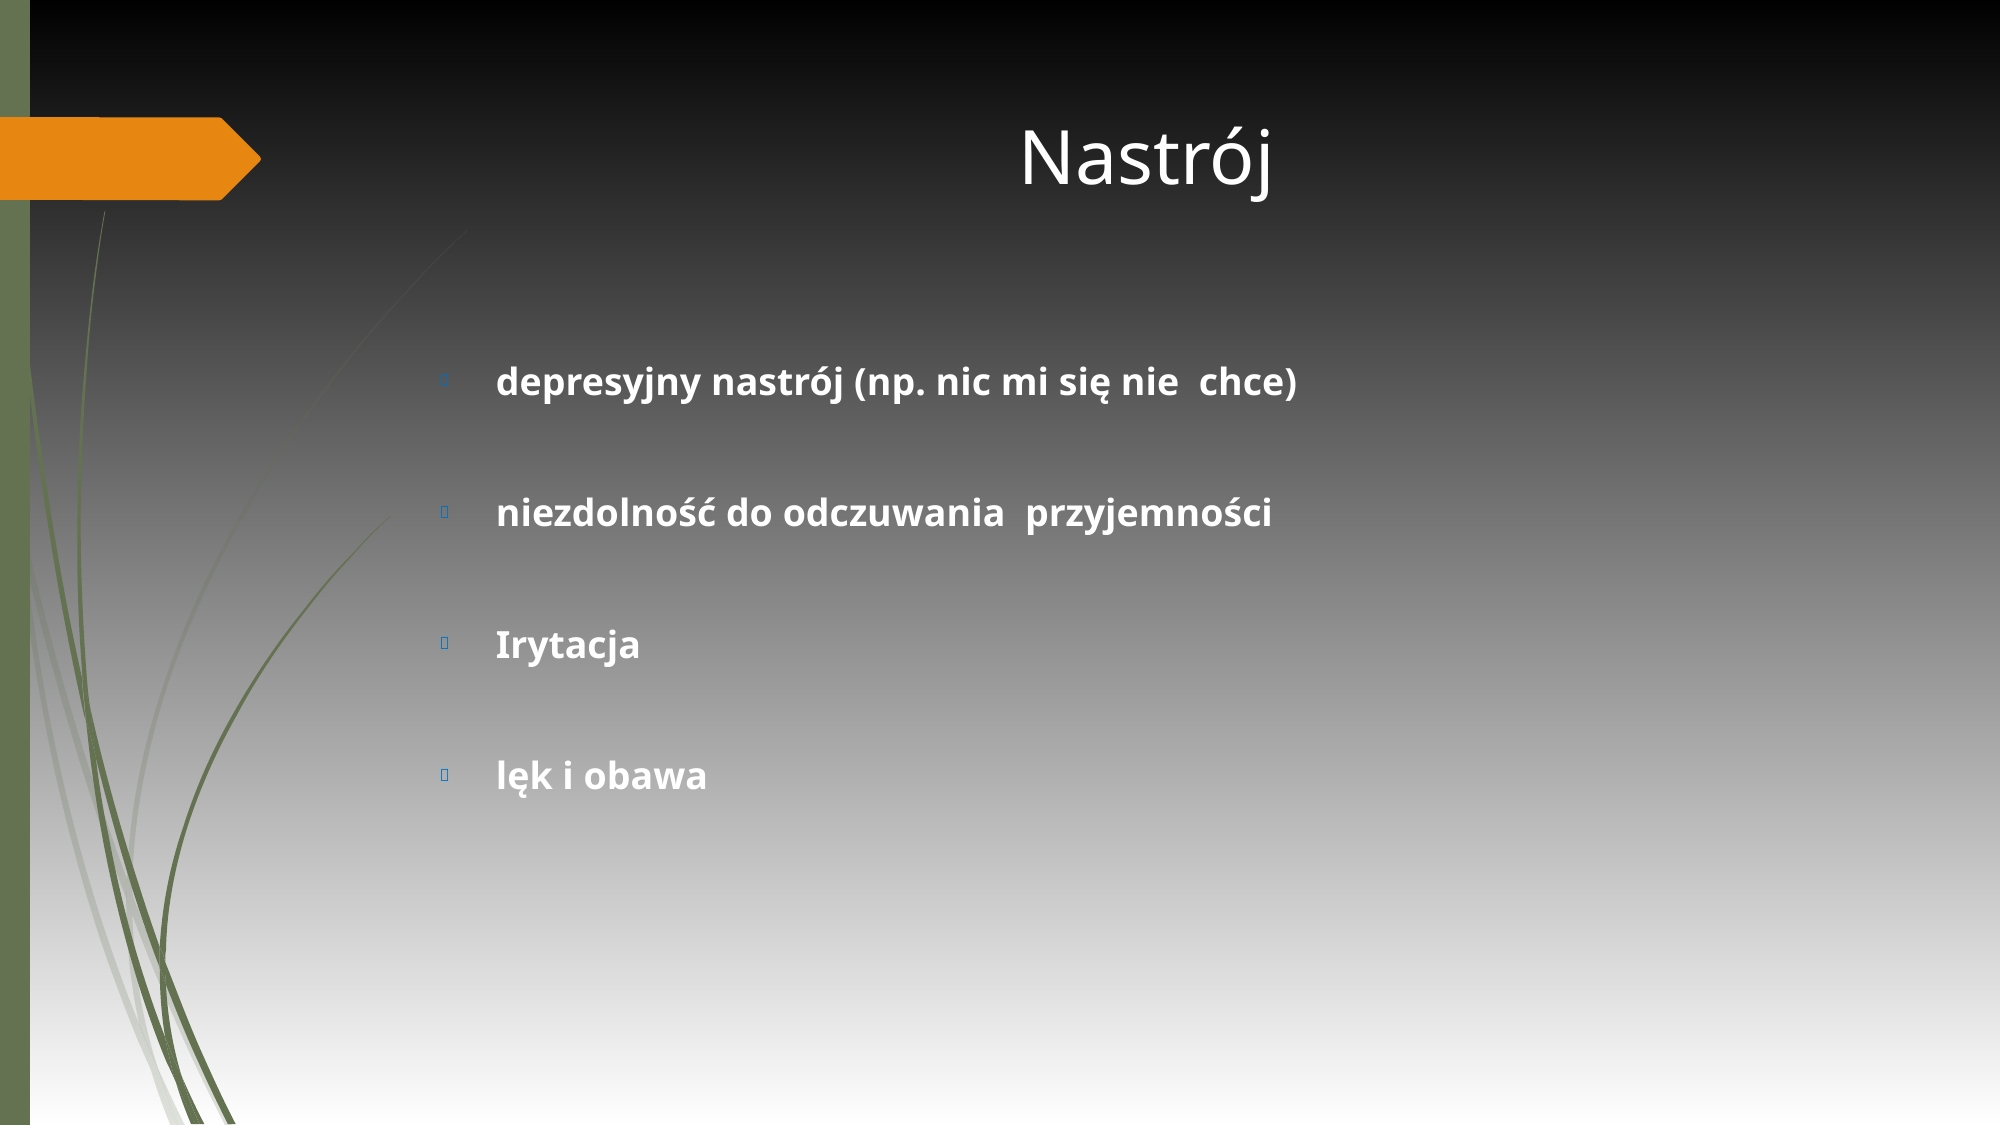

# Nastrój
depresyjny nastrój (np. nic mi się nie chce)
niezdolność do odczuwania przyjemności
Irytacja
lęk i obawa